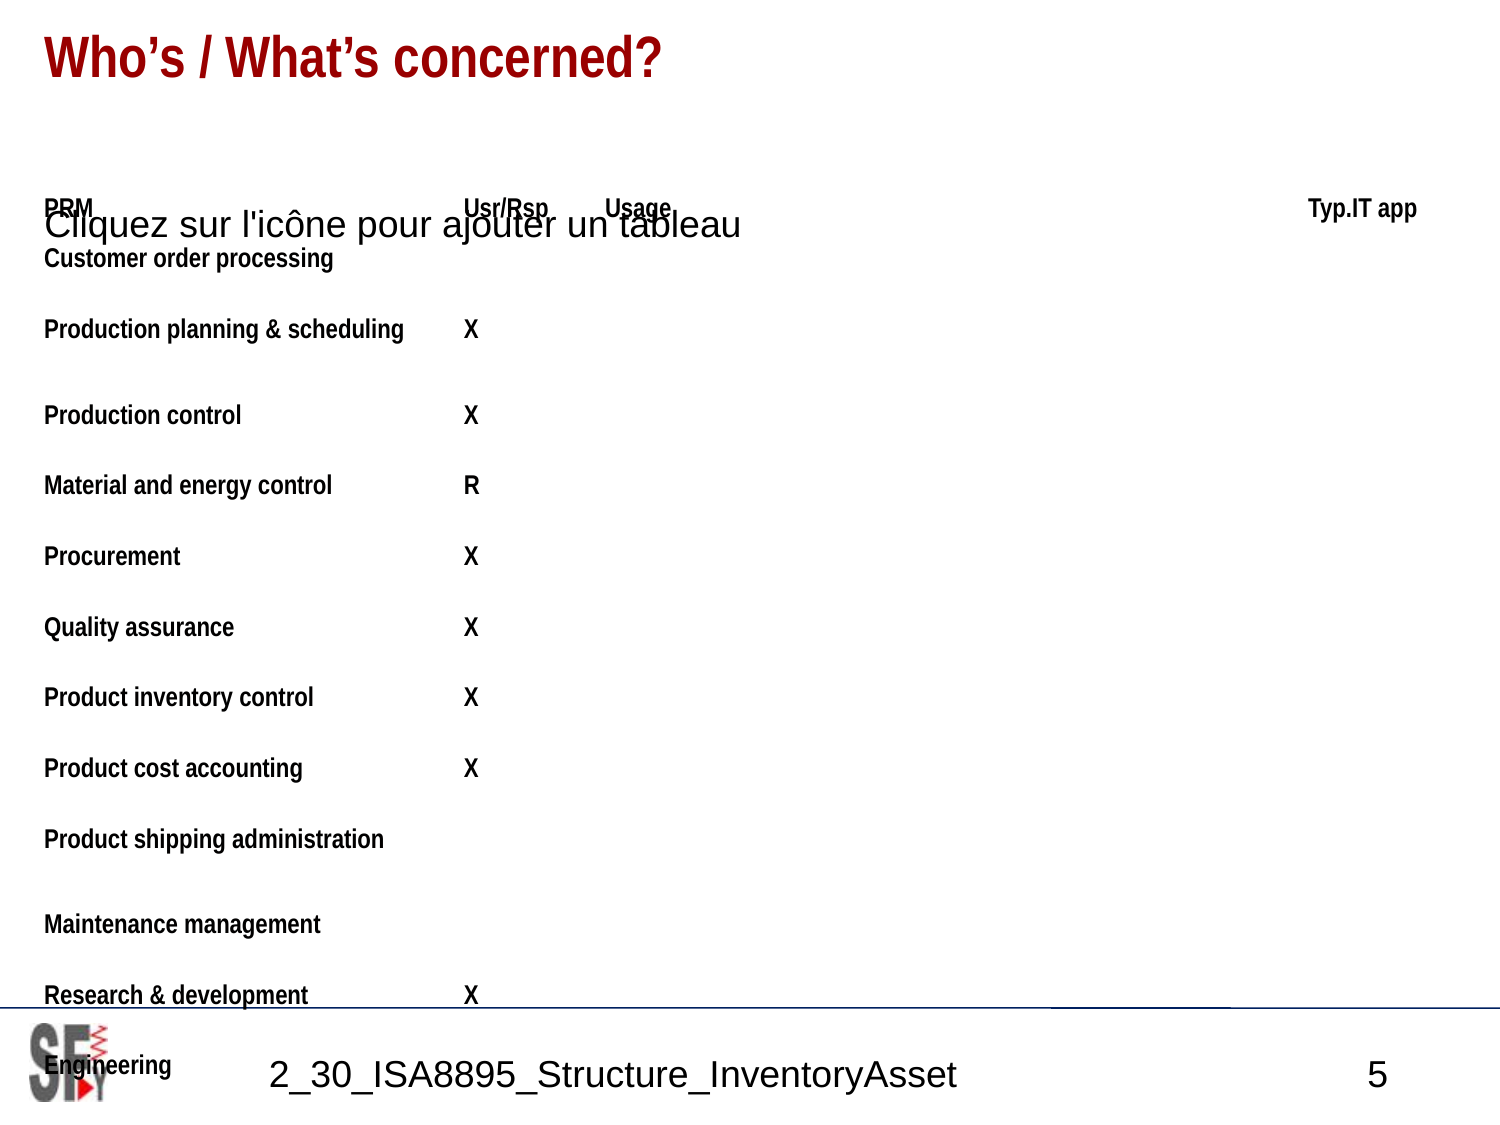

# Who’s / What’s concerned?
| PRM | Usr/Rsp | Usage | Typ.IT app |
| --- | --- | --- | --- |
| Customer order processing | | | |
| Production planning & scheduling | X | | |
| Production control | X | | |
| Material and energy control | R | | |
| Procurement | X | | |
| Quality assurance | X | | |
| Product inventory control | X | | |
| Product cost accounting | X | | |
| Product shipping administration | | | |
| Maintenance management | | | |
| Research & development | X | | |
| Engineering | | | |
| Marketing and sales | | | |
| Finances | X | | |
| Human Resources | | | |
| Information technologies | | | |
2_30_ISA8895_Structure_InventoryAsset